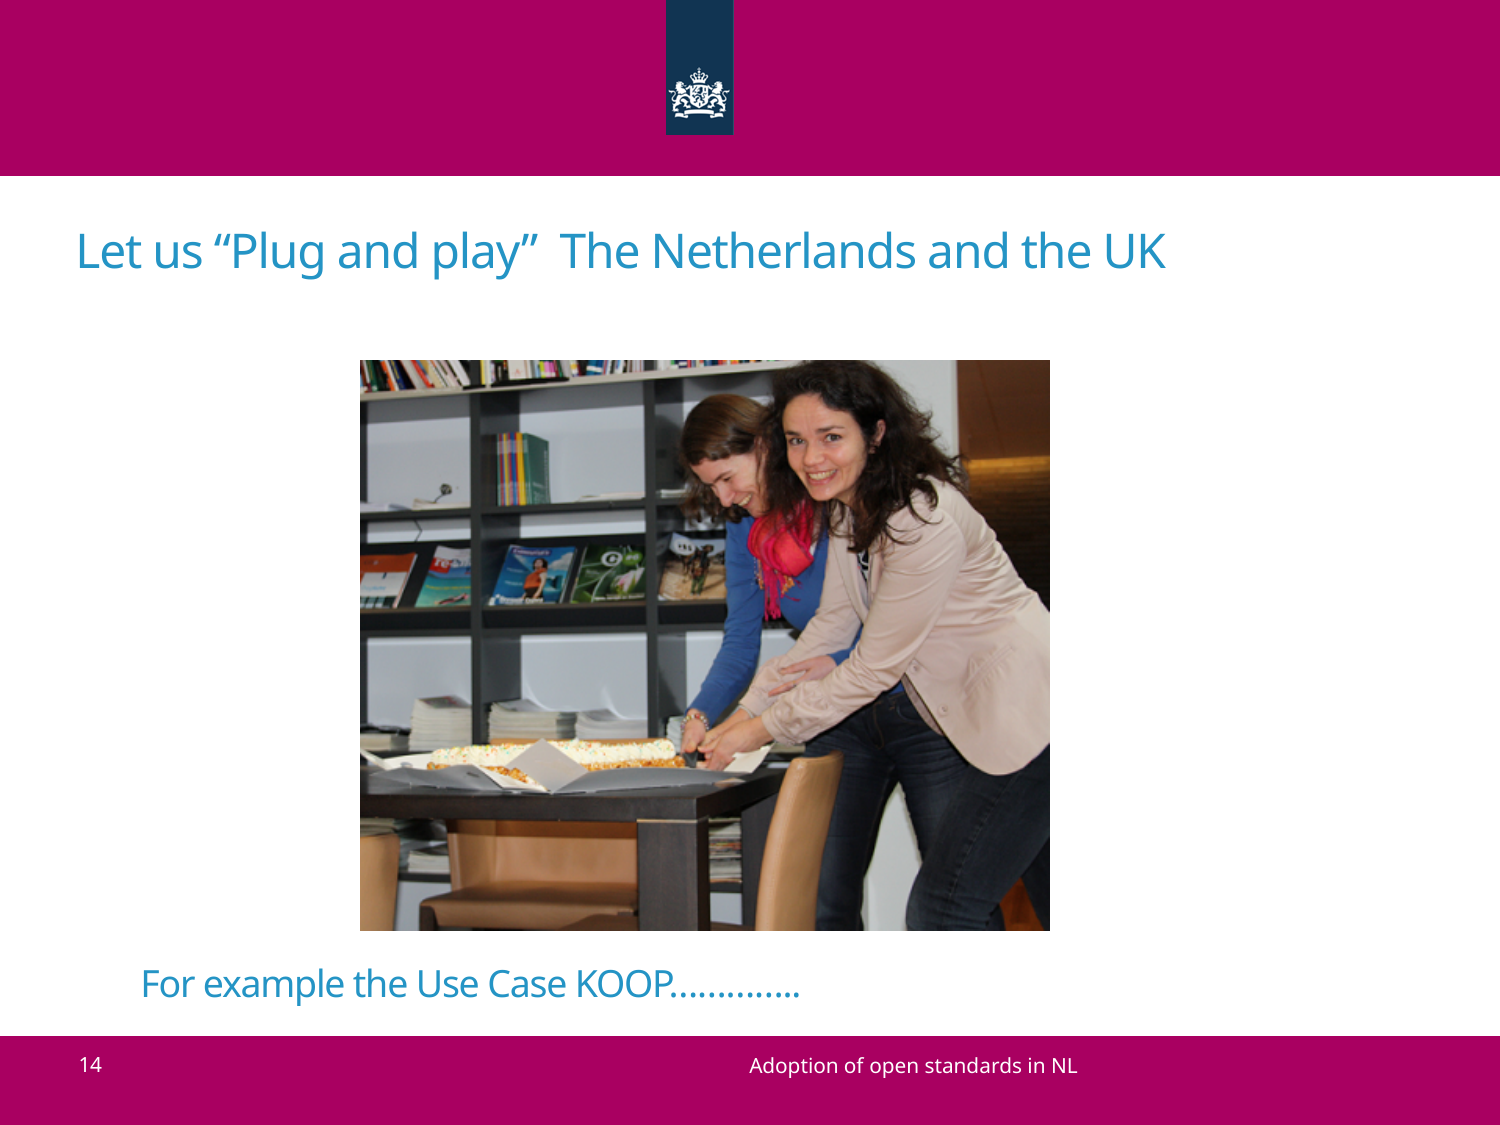

# Let us “Plug and play” The Netherlands and the UK
For example the Use Case KOOP…………..
Adoption of open standards in NL